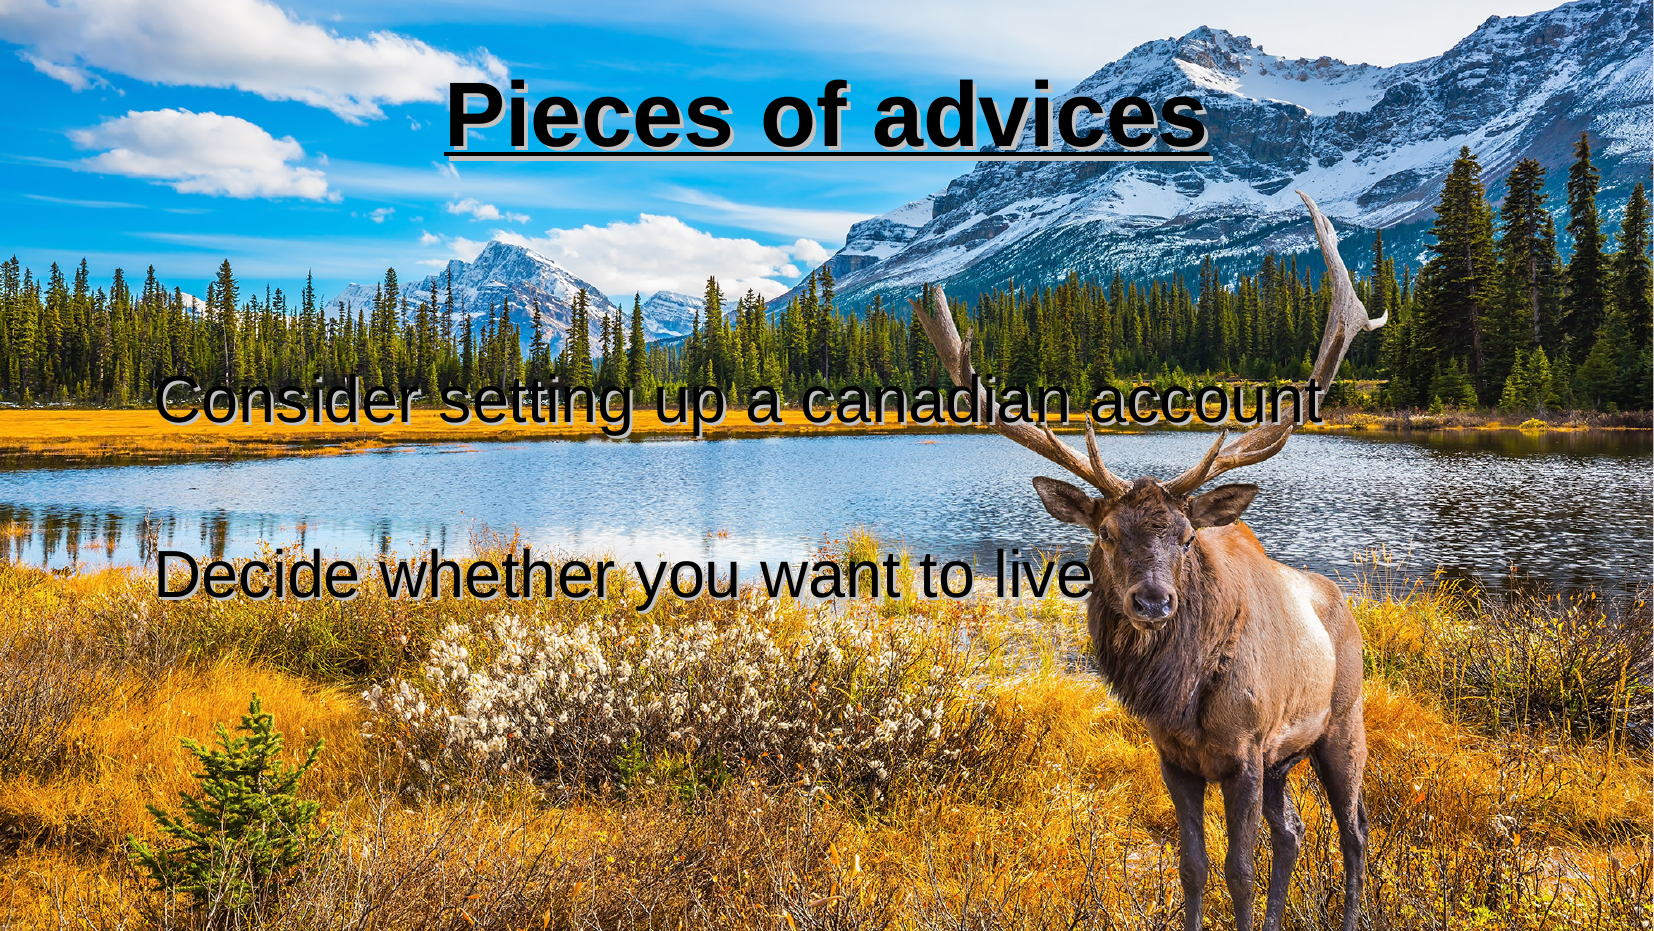

# Pieces of advices
Consider setting up a canadian account
Decide whether you want to live